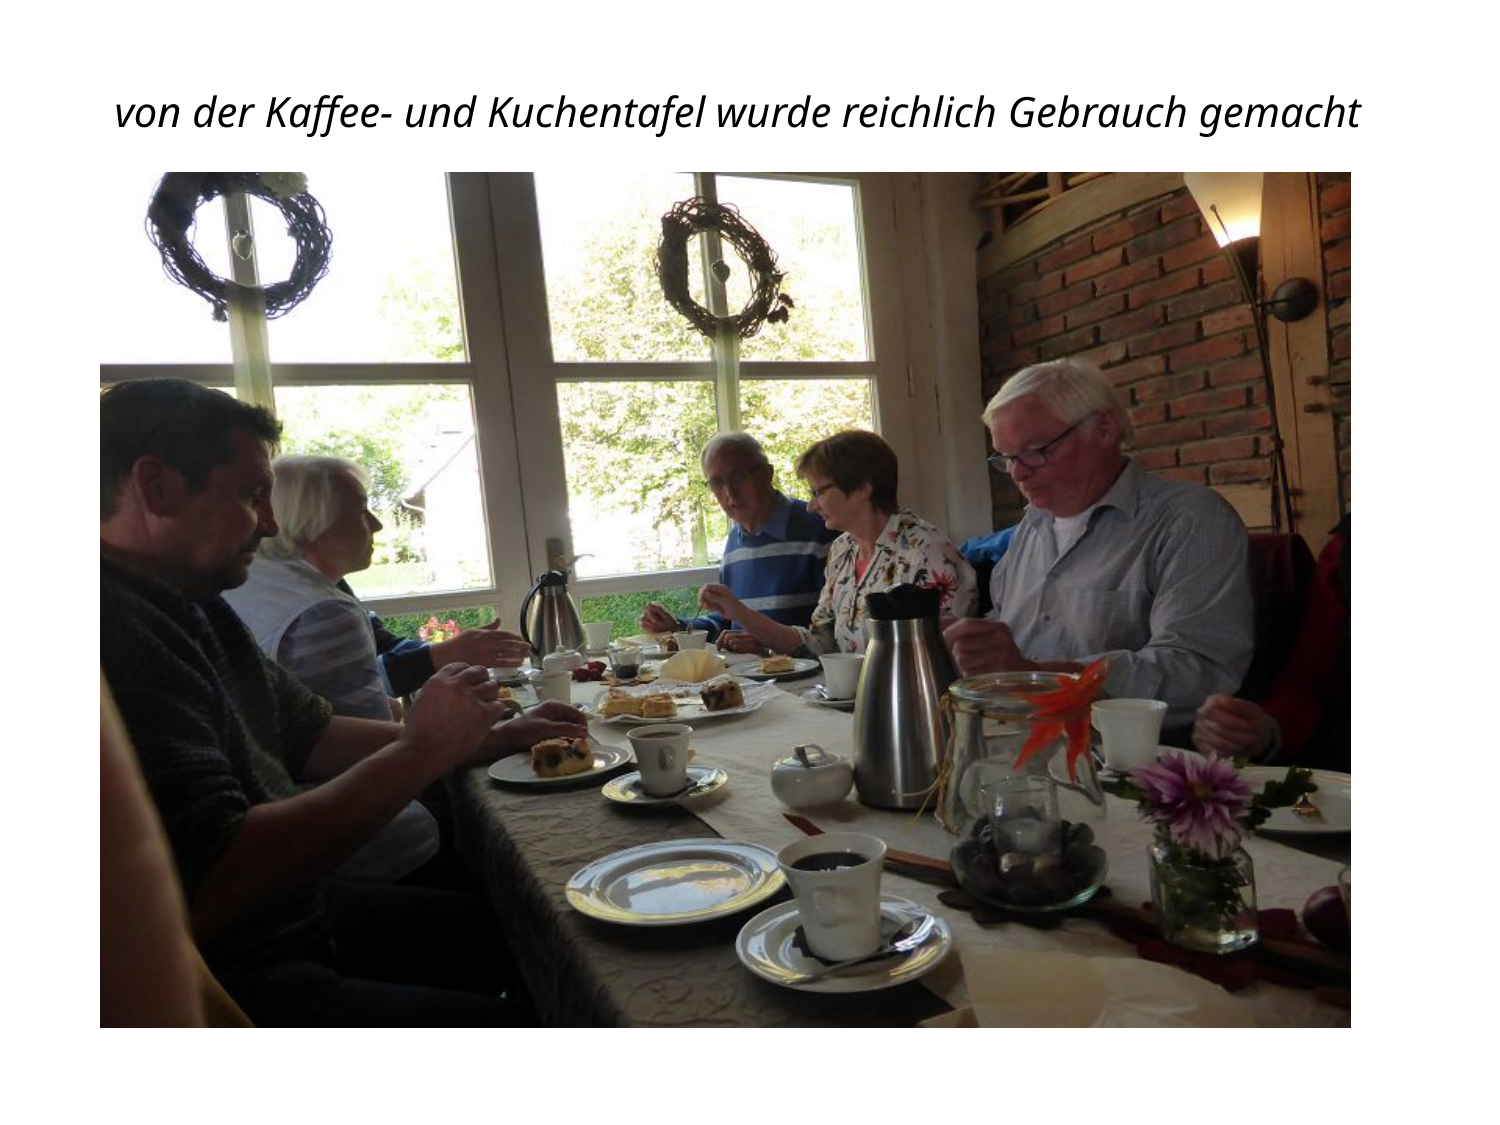

von der Kaffee- und Kuchentafel wurde reichlich Gebrauch gemacht